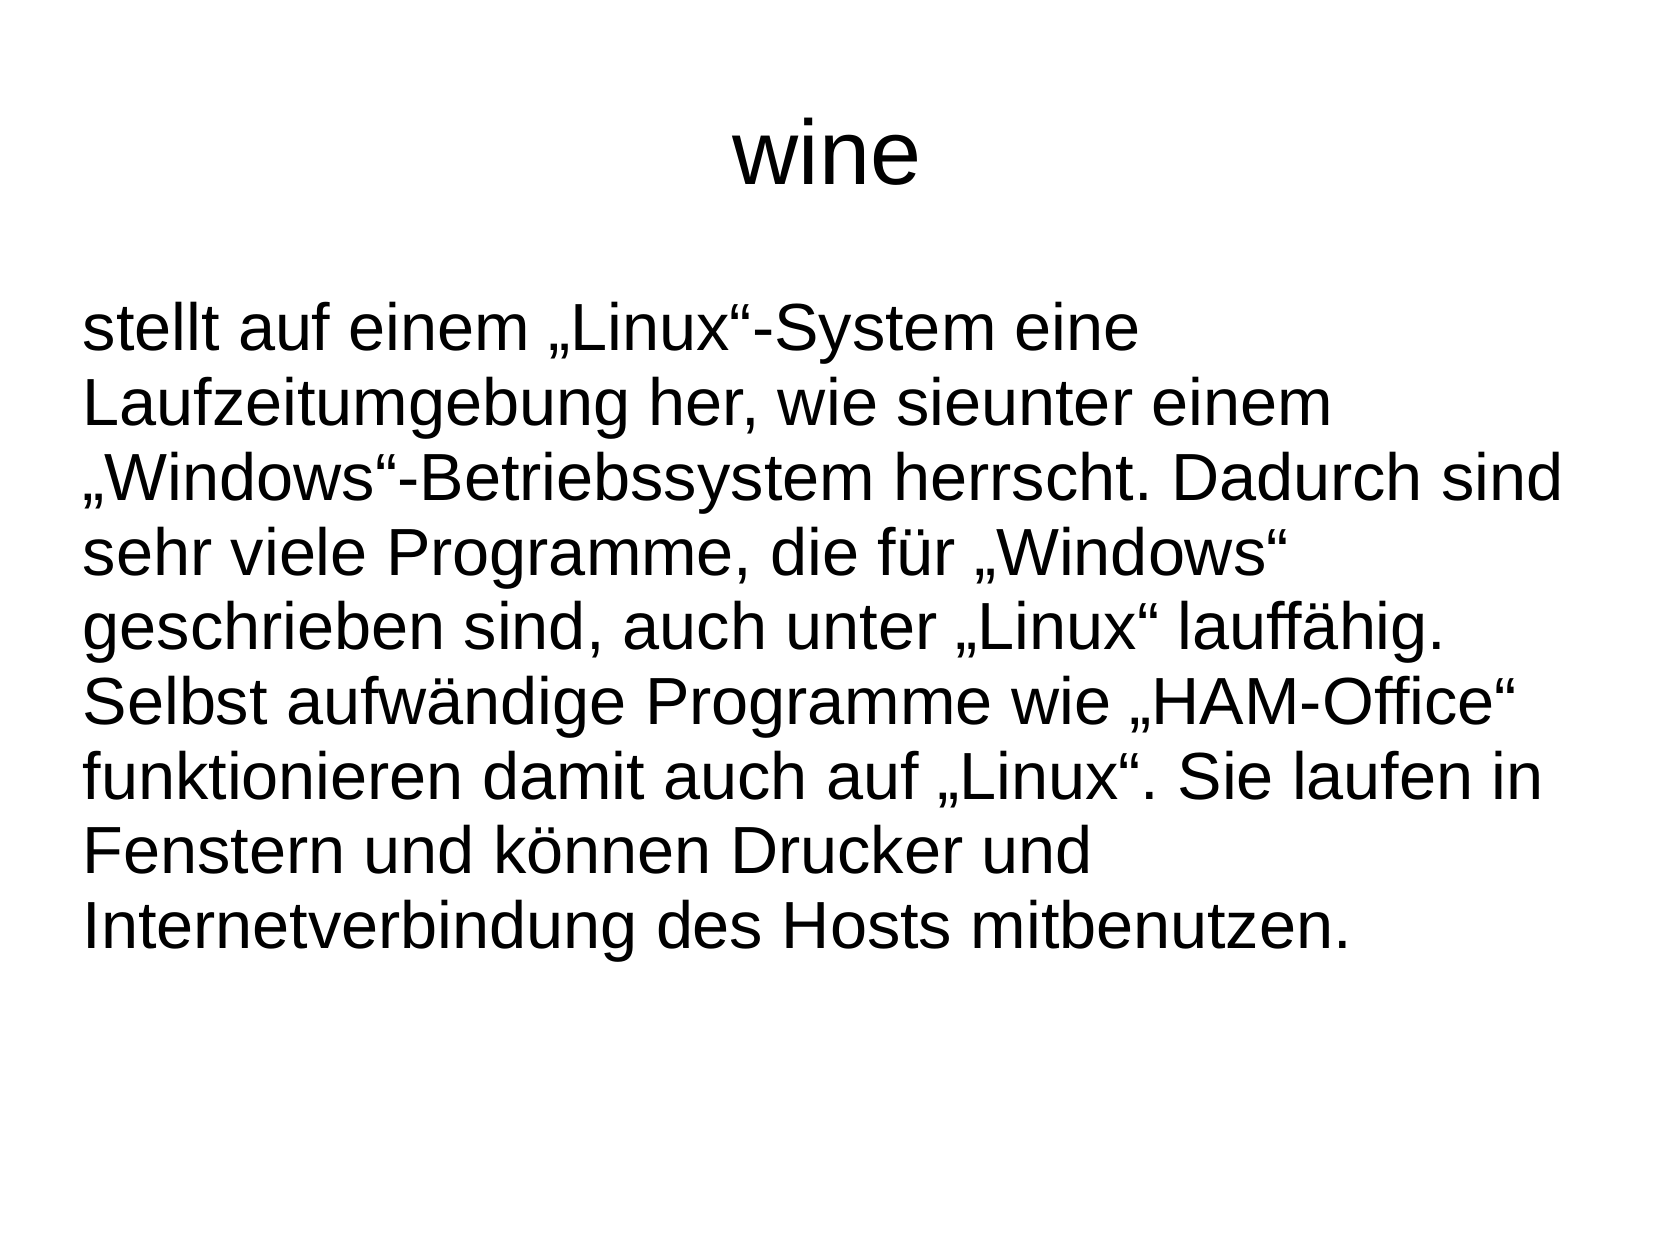

# wine
stellt auf einem „Linux“-System eine Laufzeitumgebung her, wie sieunter einem „Windows“-Betriebssystem herrscht. Dadurch sind sehr viele Programme, die für „Windows“ geschrieben sind, auch unter „Linux“ lauffähig. Selbst aufwändige Programme wie „HAM-Office“ funktionieren damit auch auf „Linux“. Sie laufen in Fenstern und können Drucker und Internetverbindung des Hosts mitbenutzen.